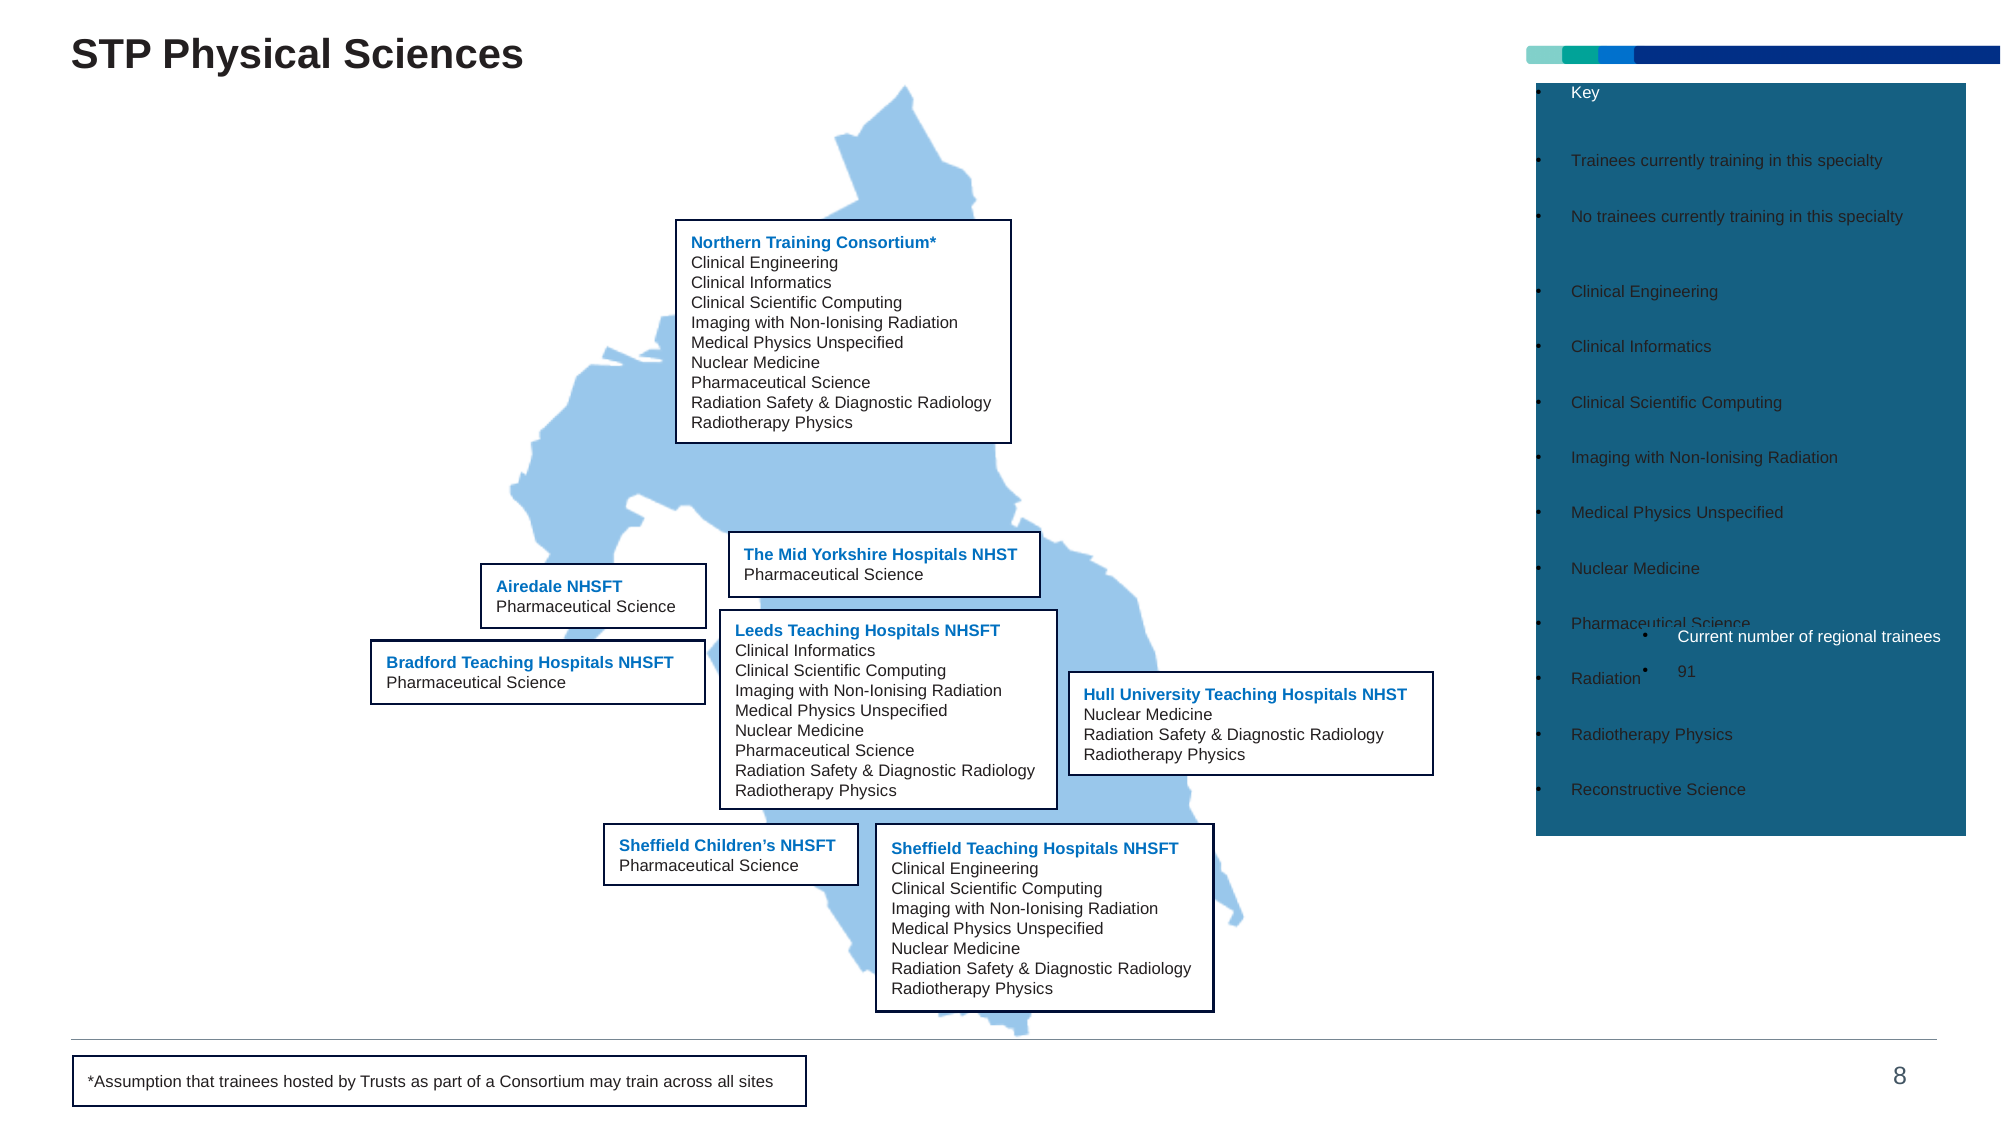

# STP Physical Sciences
| Key | |
| --- | --- |
| Trainees currently training in this specialty | |
| No trainees currently training in this specialty | |
| Specialty | |
| --- | --- |
| Clinical Engineering | |
| Clinical Informatics | |
| Clinical Scientific Computing | |
| Imaging with Non-Ionising Radiation | |
| Medical Physics Unspecified | |
| Nuclear Medicine | |
| Pharmaceutical Science | |
| Radiation Safety & Diagnostic Radiology | |
| Radiotherapy Physics | |
| Reconstructive Science | |
Northern Training Consortium*
Clinical Engineering
Clinical Informatics
Clinical Scientific Computing
Imaging with Non-Ionising Radiation
Medical Physics Unspecified
Nuclear Medicine
Pharmaceutical Science
Radiation Safety & Diagnostic Radiology
Radiotherapy Physics
The Mid Yorkshire Hospitals NHST
Pharmaceutical Science
Airedale NHSFT
Pharmaceutical Science
Leeds Teaching Hospitals NHSFT
Clinical Informatics
Clinical Scientific Computing
Imaging with Non-Ionising Radiation
Medical Physics Unspecified
Nuclear Medicine
Pharmaceutical Science
Radiation Safety & Diagnostic Radiology
Radiotherapy Physics
| Current number of regional trainees |
| --- |
| 91 |
Bradford Teaching Hospitals NHSFT
Pharmaceutical Science
Hull University Teaching Hospitals NHST
Nuclear Medicine
Radiation Safety & Diagnostic Radiology
Radiotherapy Physics
Sheffield Children’s NHSFT
Pharmaceutical Science
Sheffield Teaching Hospitals NHSFT
Clinical Engineering
Clinical Scientific Computing
Imaging with Non-Ionising Radiation
Medical Physics Unspecified
Nuclear Medicine
Radiation Safety & Diagnostic Radiology
Radiotherapy Physics
*Assumption that trainees hosted by Trusts as part of a Consortium may train across all sites